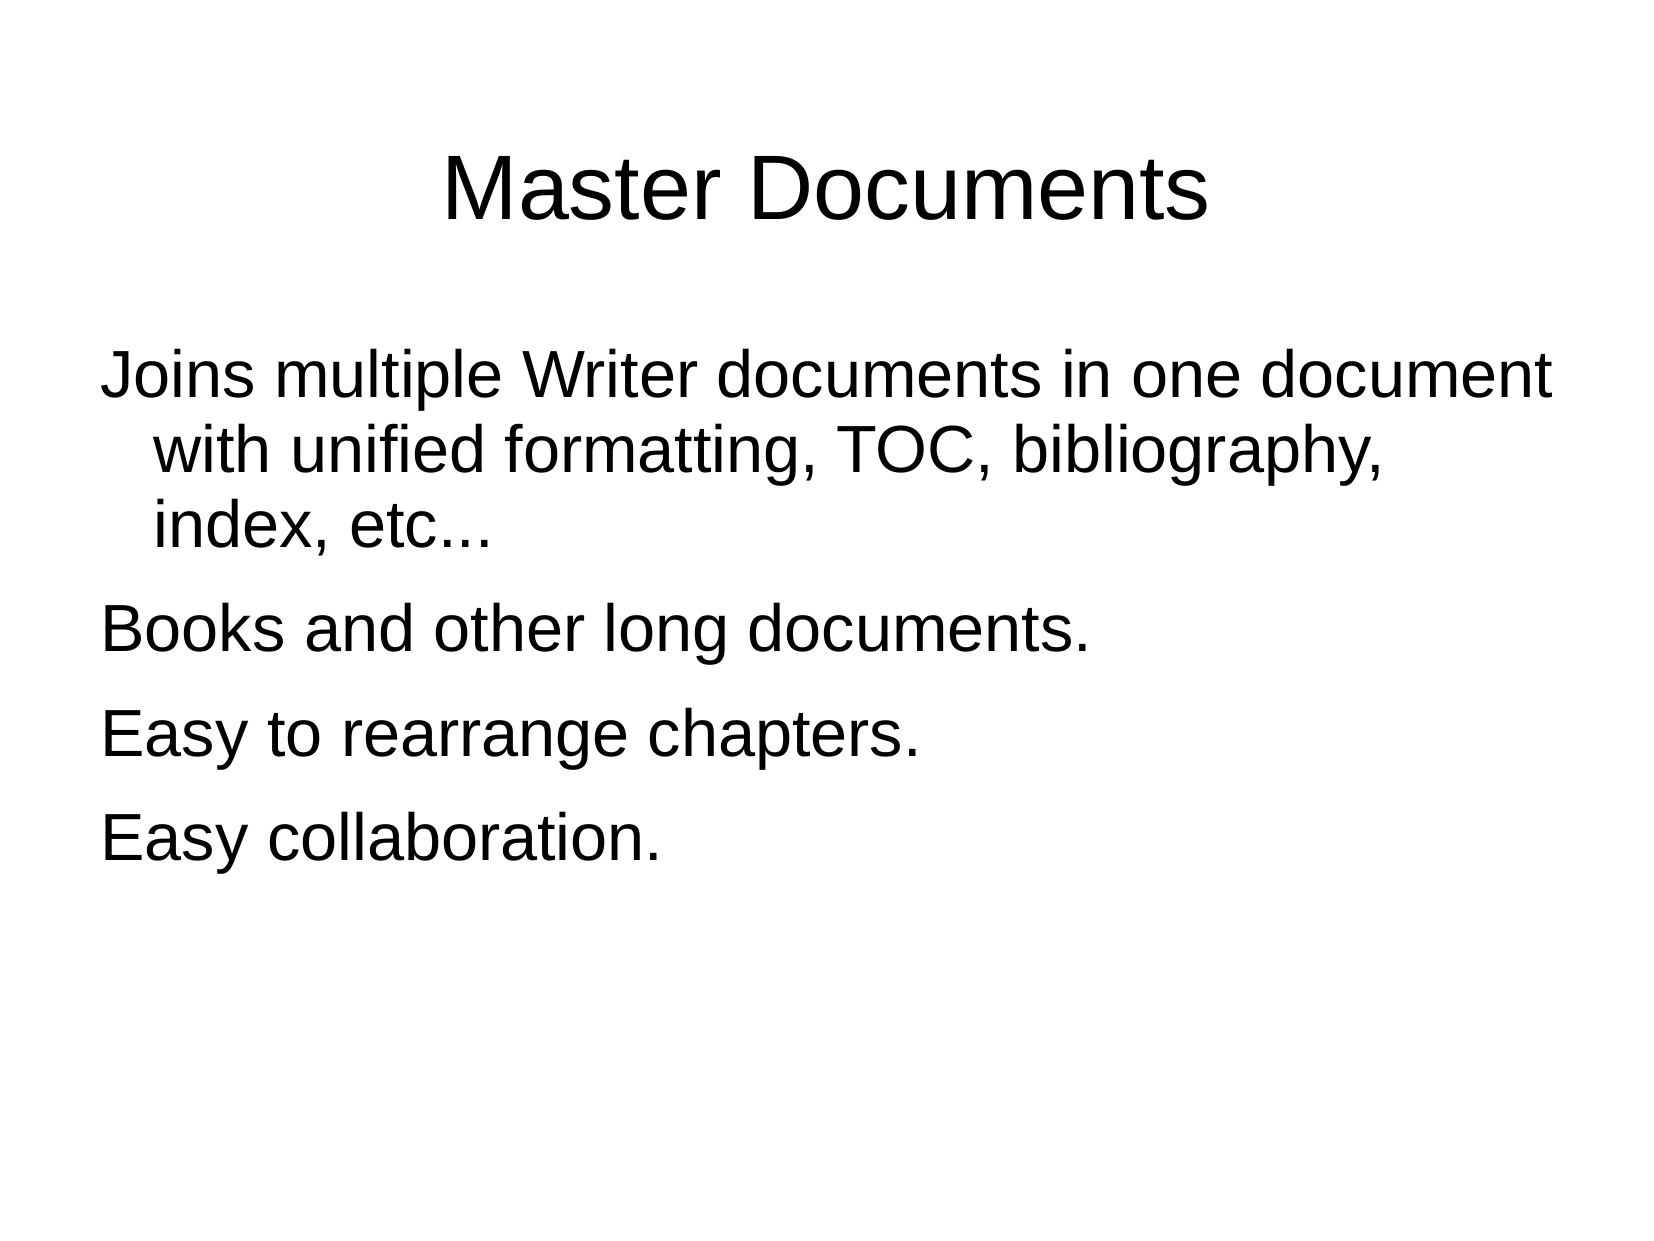

# Master Documents
Joins multiple Writer documents in one document with unified formatting, TOC, bibliography, index, etc...
Books and other long documents.
Easy to rearrange chapters.
Easy collaboration.